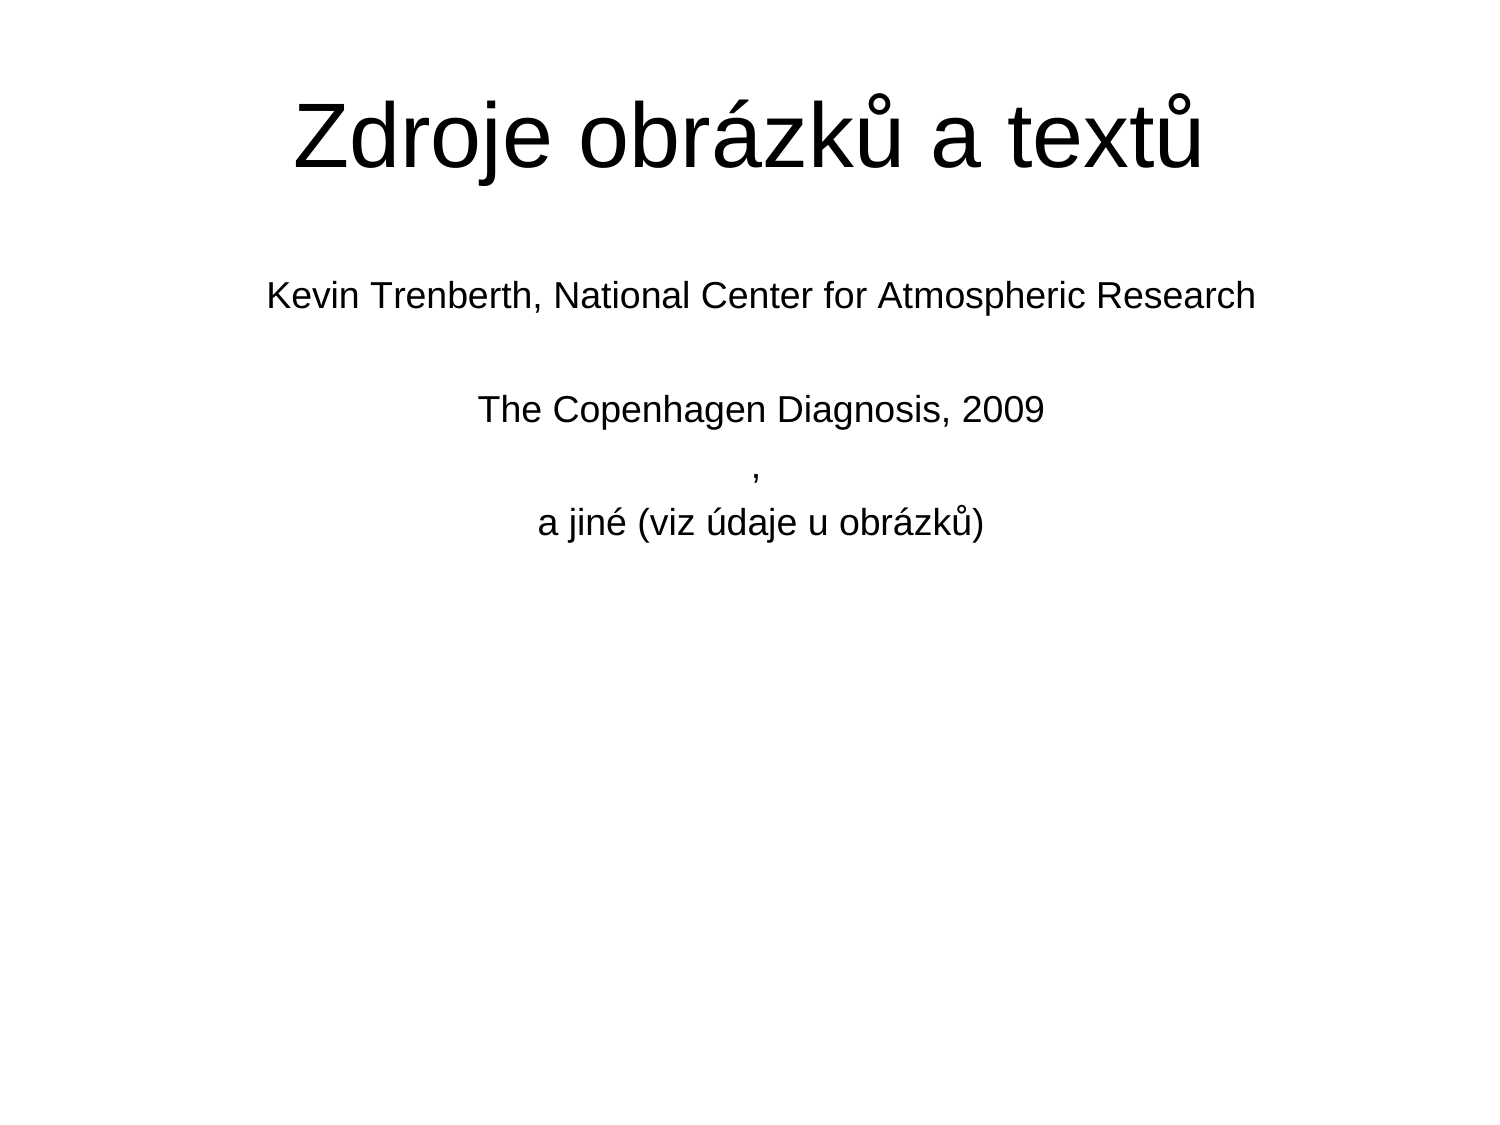

# Zdroje obrázků a textů
Kevin Trenberth, National Center for Atmospheric Research
The Copenhagen Diagnosis, 2009
,
a jiné (viz údaje u obrázků)